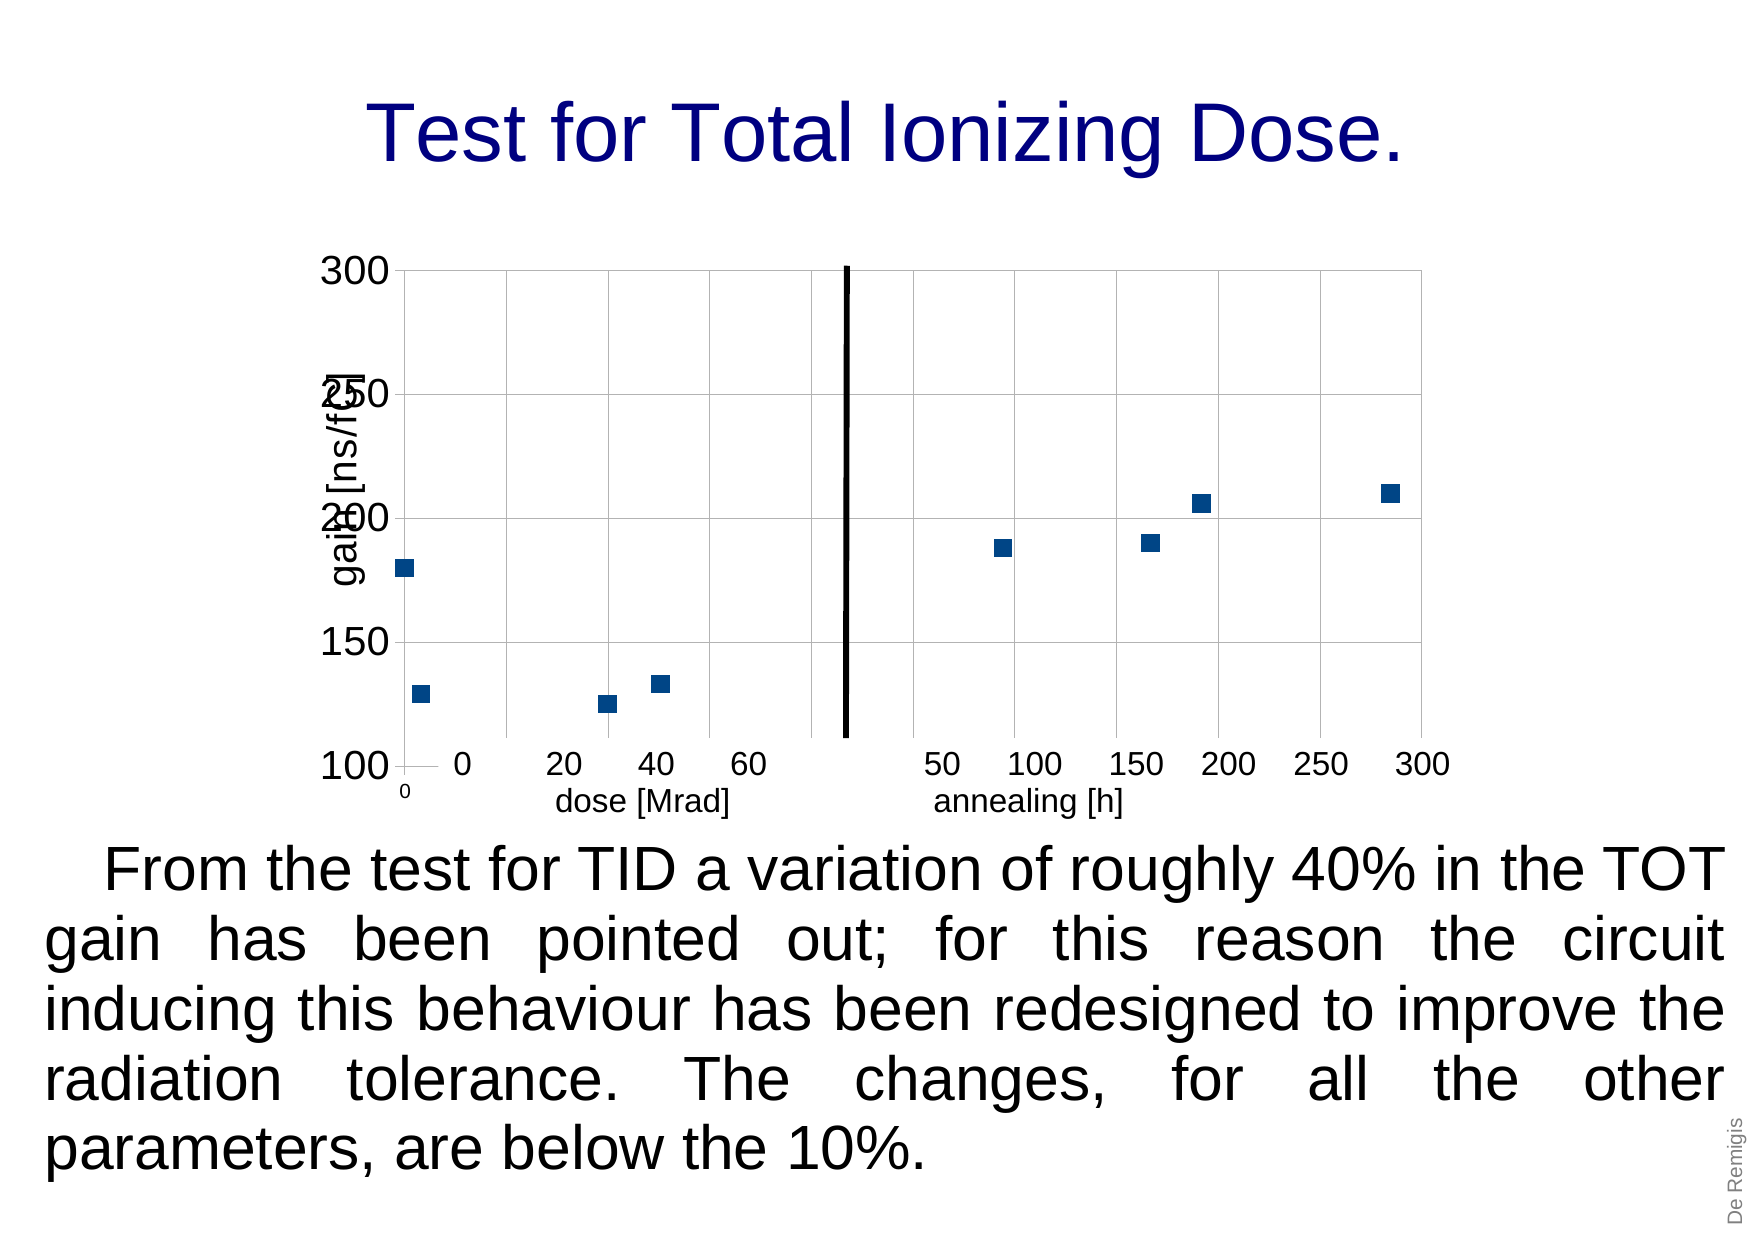

# Test for Total Ionizing Dose.
### Chart
| Category | gain [ns/fC] |
|---|---|
0 20 40 60 50 100 150 200 250 300
 dose [Mrad] annealing [h]
From the test for TID a variation of roughly 40% in the TOT gain has been pointed out; for this reason the circuit inducing this behaviour has been redesigned to improve the radiation tolerance. The changes, for all the other parameters, are below the 10%.